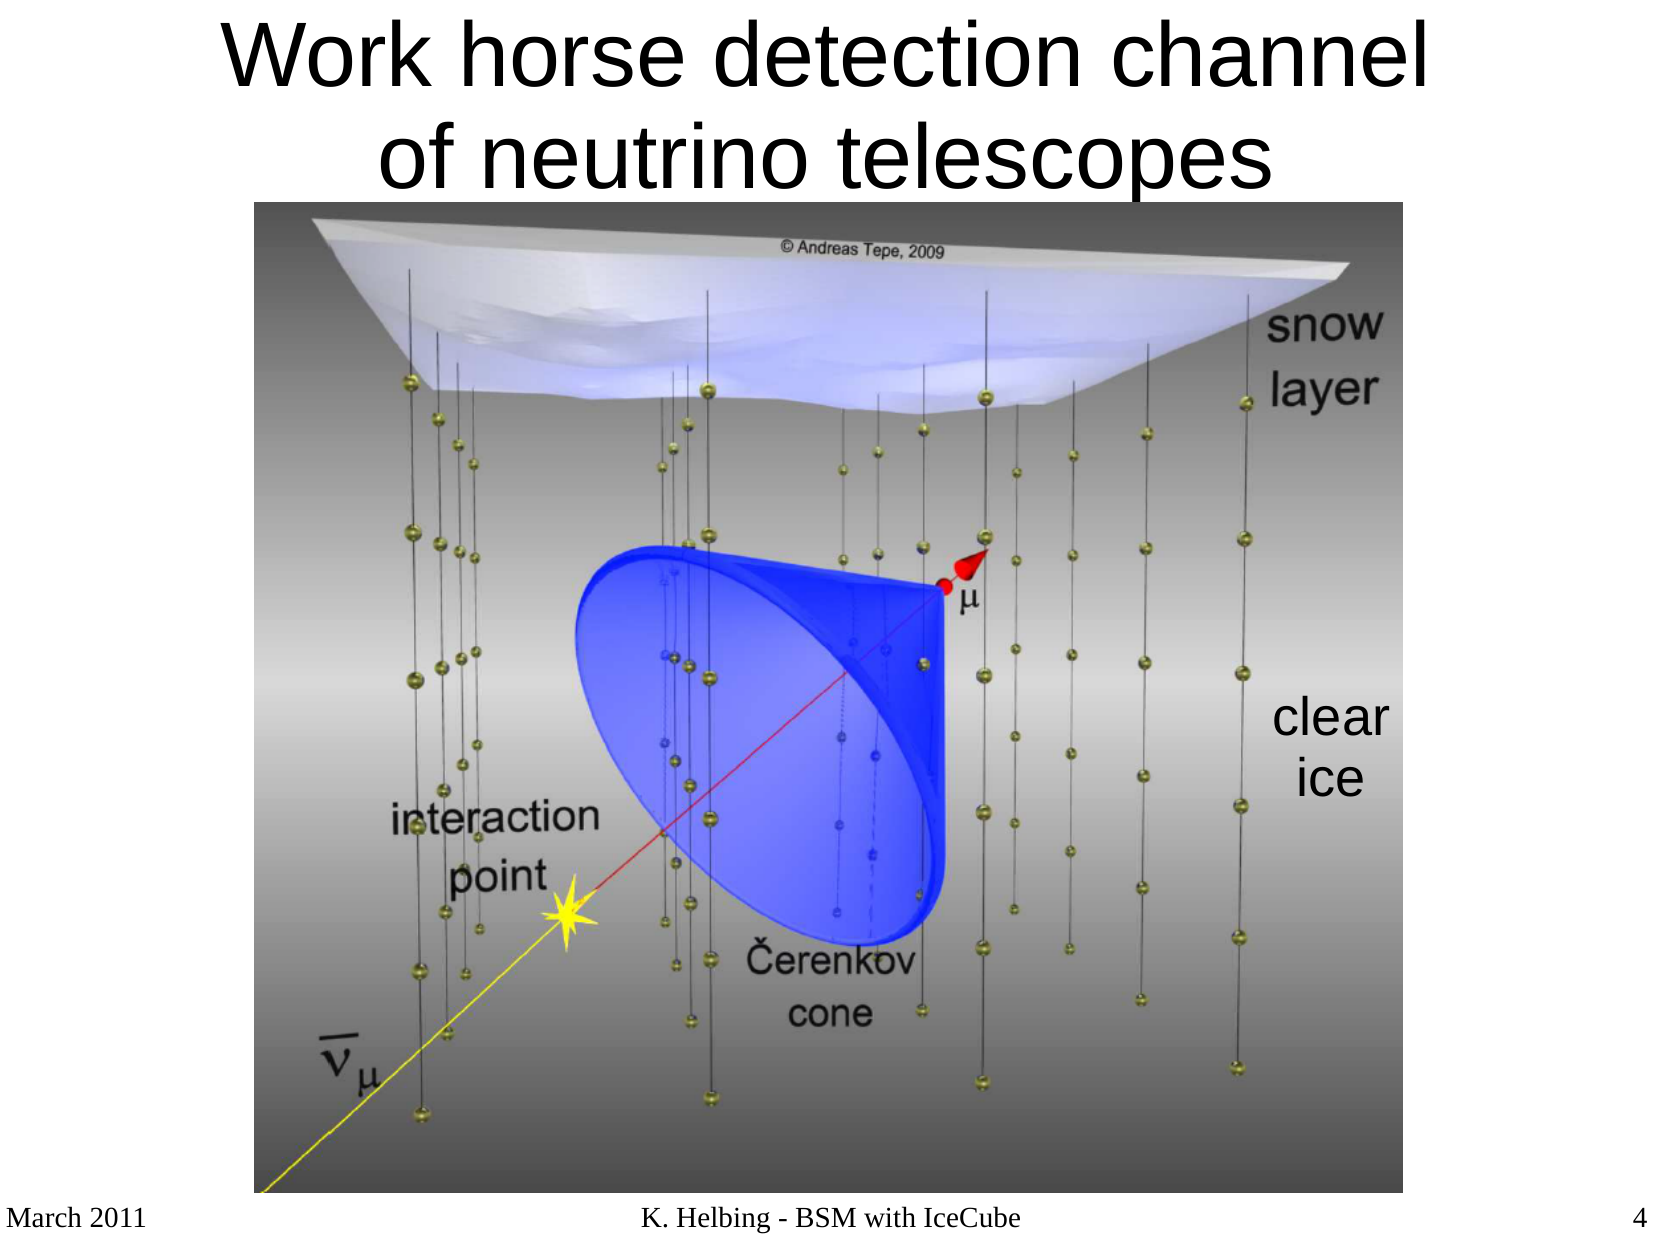

# Work horse detection channel of neutrino telescopes
clear
ice
March 2011
K. Helbing - BSM with IceCube
4